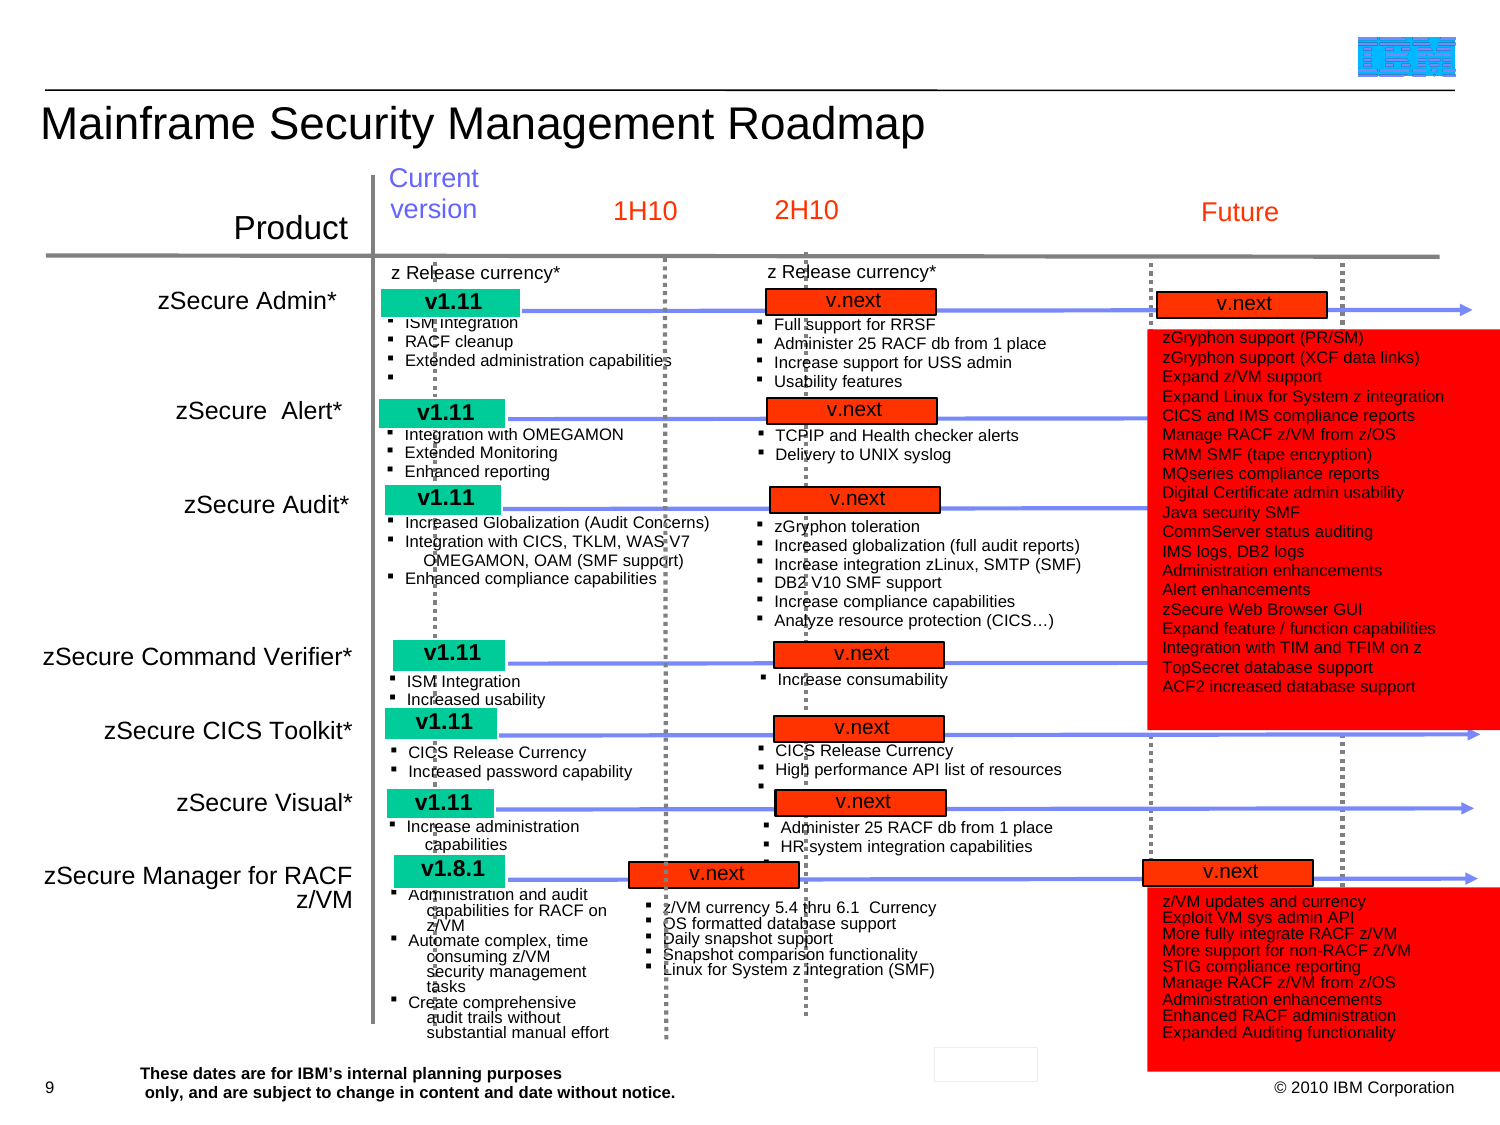

# Mainframe Security Management Roadmap
Current version
2H10
1H10
Future
Product
z Release currency*
z Release currency*
 v1.11
 v.next
zSecure Admin*
 v.next
ISM Integration
RACF cleanup
Extended administration capabilities
Full support for RRSF
Administer 25 RACF db from 1 place
Increase support for USS admin
Usability features
zGryphon support (PR/SM)
zGryphon support (XCF data links)
Expand z/VM support
Expand Linux for System z integration
CICS and IMS compliance reports
Manage RACF z/VM from z/OS
RMM SMF (tape encryption)
MQseries compliance reports
Digital Certificate admin usability
Java security SMF
CommServer status auditing
IMS logs, DB2 logs
Administration enhancements
Alert enhancements
zSecure Web Browser GUI
Expand feature / function capabilities
Integration with TIM and TFIM on z
TopSecret database support
ACF2 increased database support
 v.next
 v1.11
zSecure Alert*
Integration with OMEGAMON
Extended Monitoring
Enhanced reporting
TCPIP and Health checker alerts
Delivery to UNIX syslog
 v1.11
 v.next
zSecure Audit*
Increased Globalization (Audit Concerns)
Integration with CICS, TKLM, WAS V7 OMEGAMON, OAM (SMF support)
Enhanced compliance capabilities
zGryphon toleration
Increased globalization (full audit reports)
Increase integration zLinux, SMTP (SMF)
DB2 V10 SMF support
Increase compliance capabilities
Analyze resource protection (CICS…)
 v1.11
 v.next
zSecure Command Verifier*
Increase consumability
ISM Integration
Increased usability
 v1.11
 v.next
zSecure CICS Toolkit*
CICS Release Currency
High performance API list of resources
CICS Release Currency
Increased password capability
 v1.11
 v.next
 zSecure Visual*
Increase administration capabilities
Administer 25 RACF db from 1 place
HR system integration capabilities
 v1.8.1
 v.next
 v.next
zSecure Manager for RACF z/VM
Administration and audit capabilities for RACF on z/VM
Automate complex, time consuming z/VM security management tasks
Create comprehensive audit trails without substantial manual effort
z/VM updates and currency
Exploit VM sys admin API
More fully integrate RACF z/VM
More support for non-RACF z/VM
STIG compliance reporting
Manage RACF z/VM from z/OS
Administration enhancements
Enhanced RACF administration
Expanded Auditing functionality
z/VM currency 5.4 thru 6.1 Currency
OS formatted database support
Daily snapshot support
Snapshot comparison functionality
Linux for System z integration (SMF)
nmnmn
These dates are for IBM’s internal planning purposes
 only, and are subject to change in content and date without notice.
9